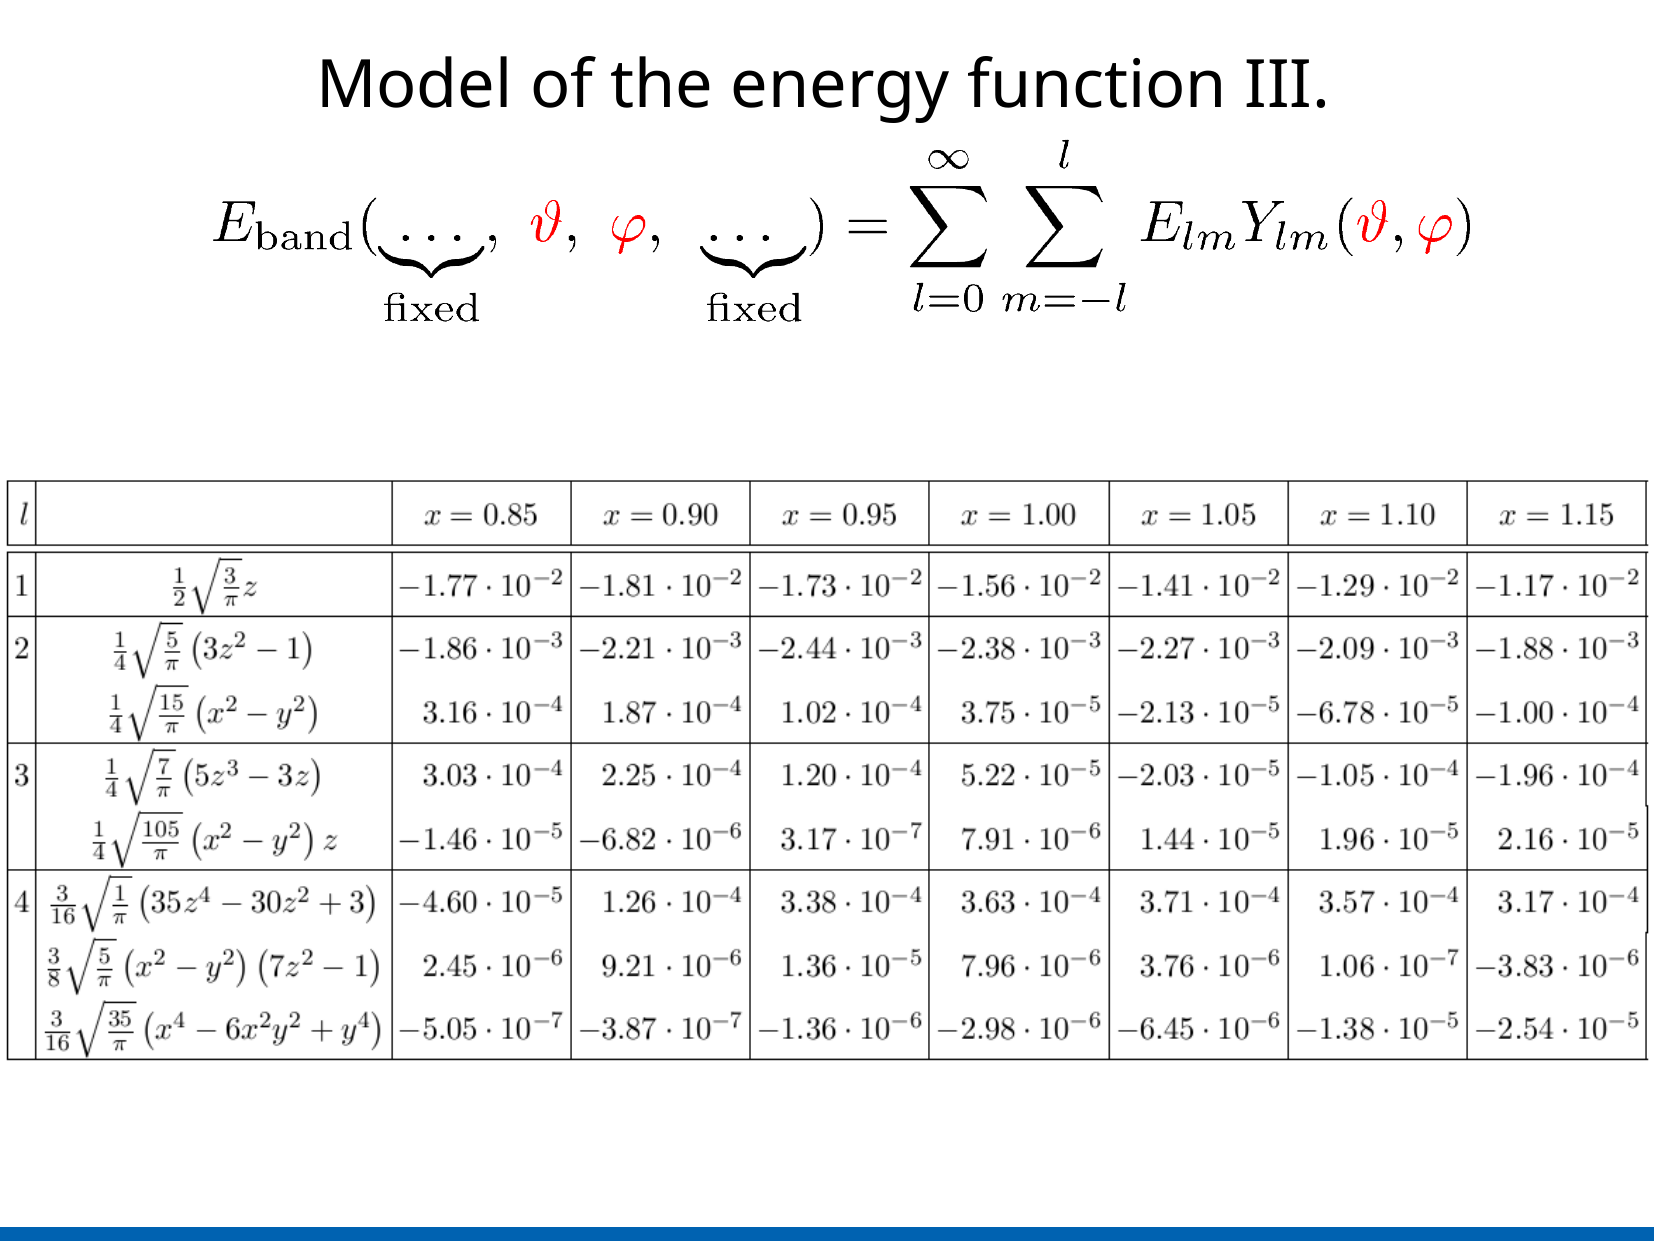

# Model of the energy function III.